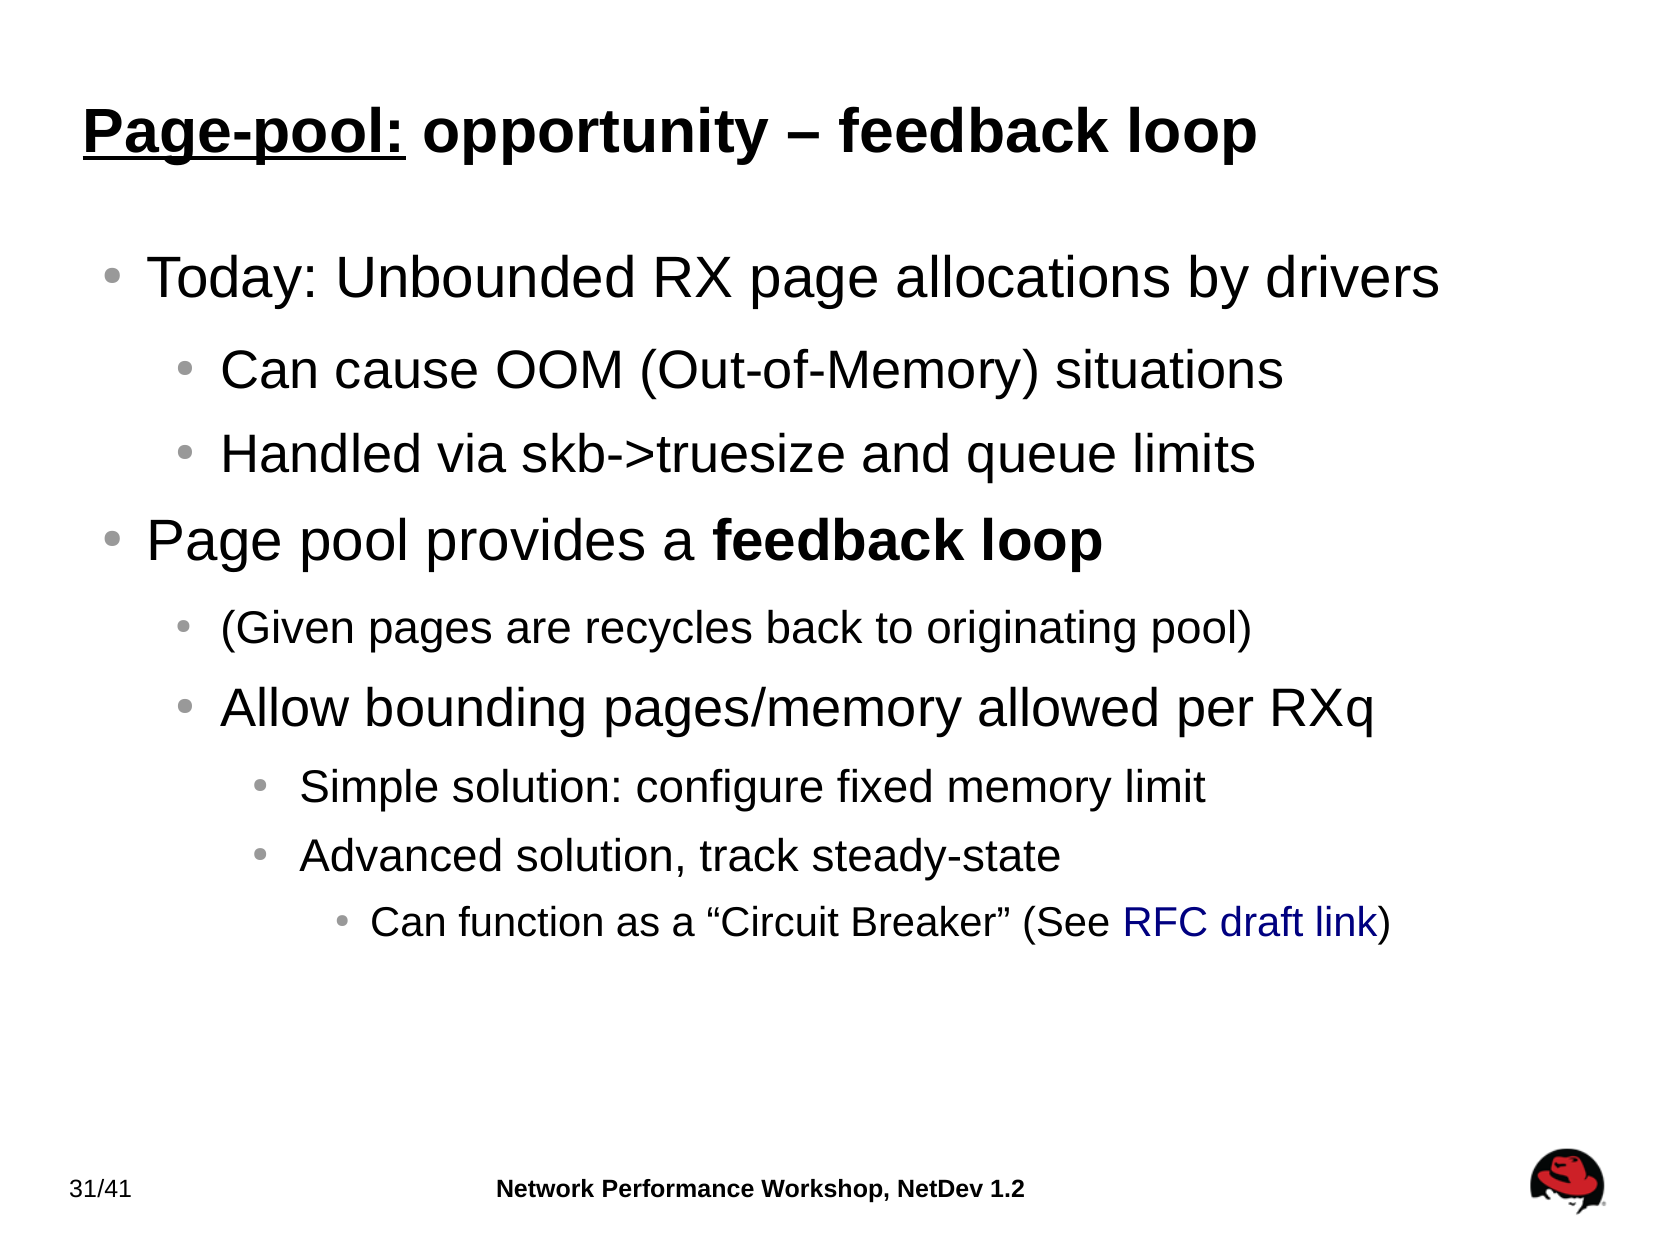

# Page-pool: opportunity – feedback loop
Today: Unbounded RX page allocations by drivers
Can cause OOM (Out-of-Memory) situations
Handled via skb->truesize and queue limits
Page pool provides a feedback loop
(Given pages are recycles back to originating pool)
Allow bounding pages/memory allowed per RXq
Simple solution: configure fixed memory limit
Advanced solution, track steady-state
Can function as a “Circuit Breaker” (See RFC draft link)